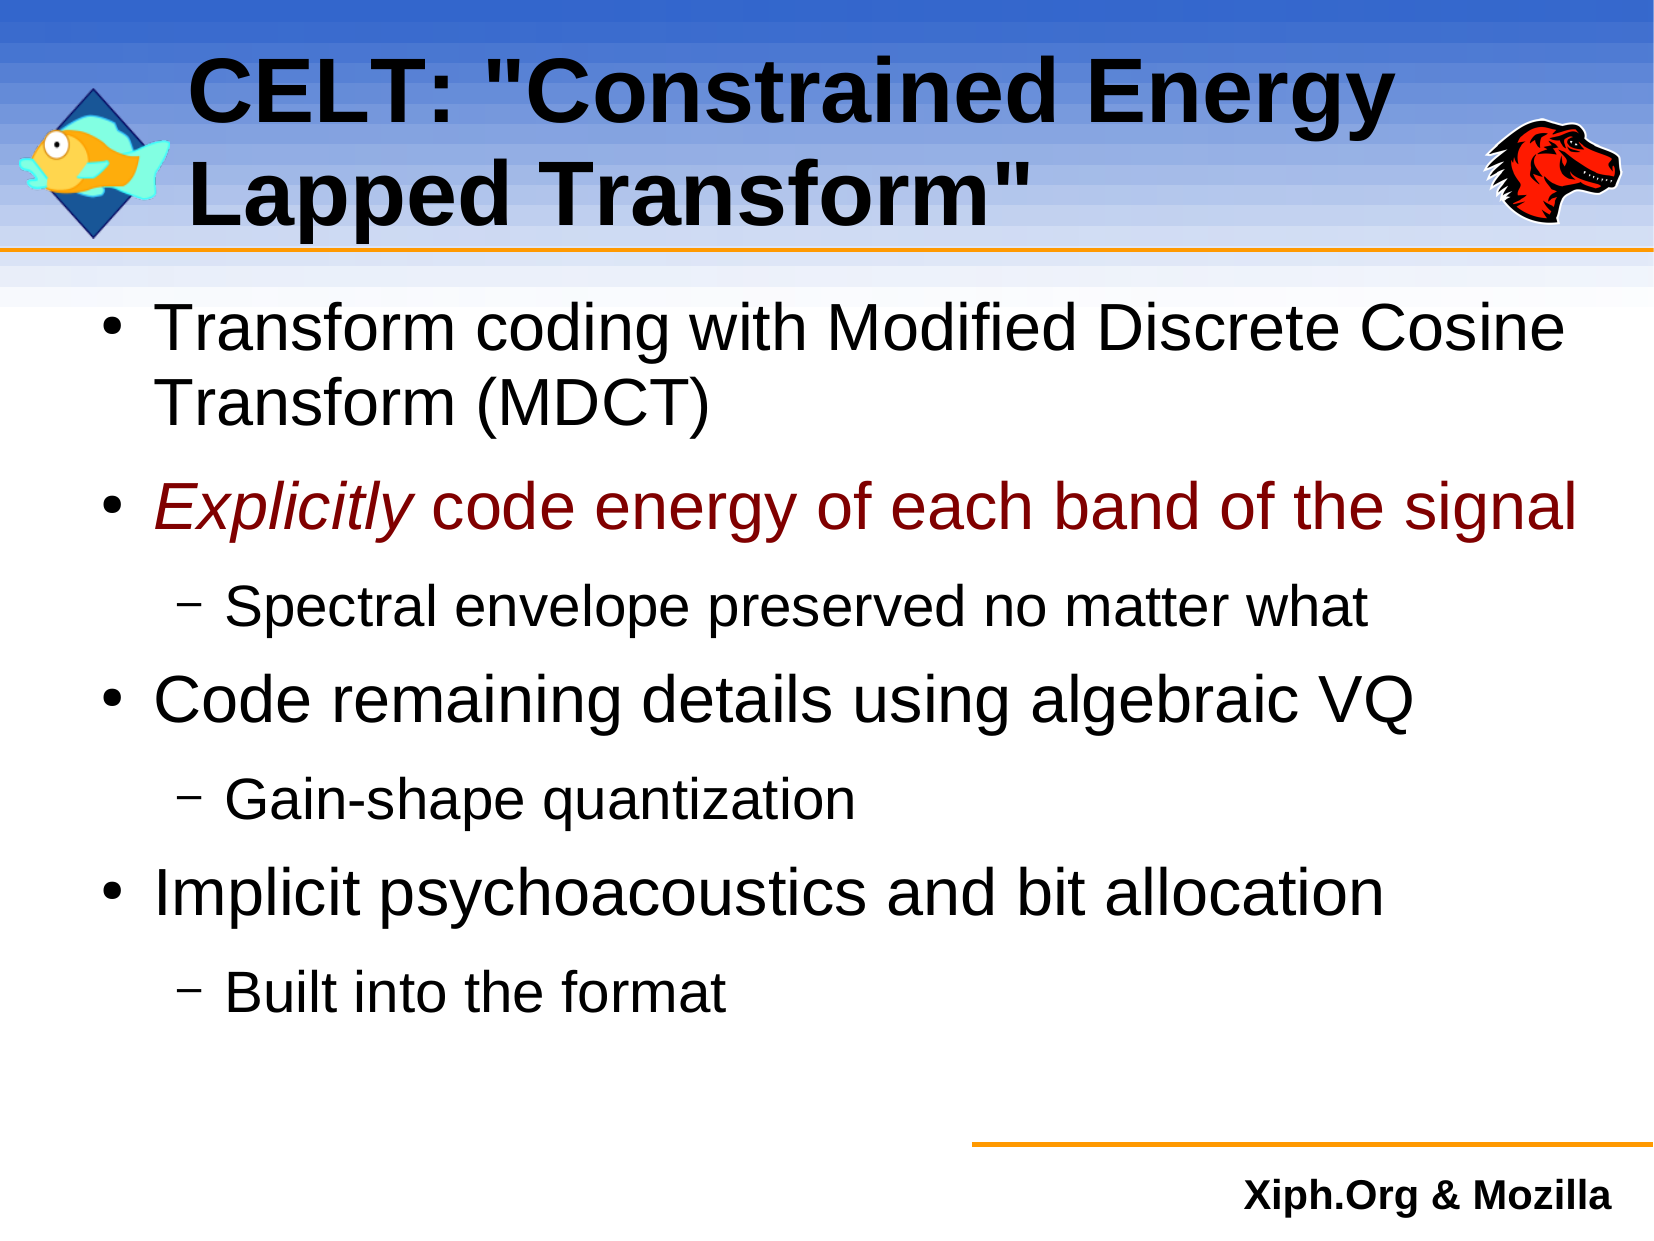

# CELT: "Constrained Energy Lapped Transform"
Transform coding with Modified Discrete Cosine Transform (MDCT)
Explicitly code energy of each band of the signal
Spectral envelope preserved no matter what
Code remaining details using algebraic VQ
Gain-shape quantization
Implicit psychoacoustics and bit allocation
Built into the format